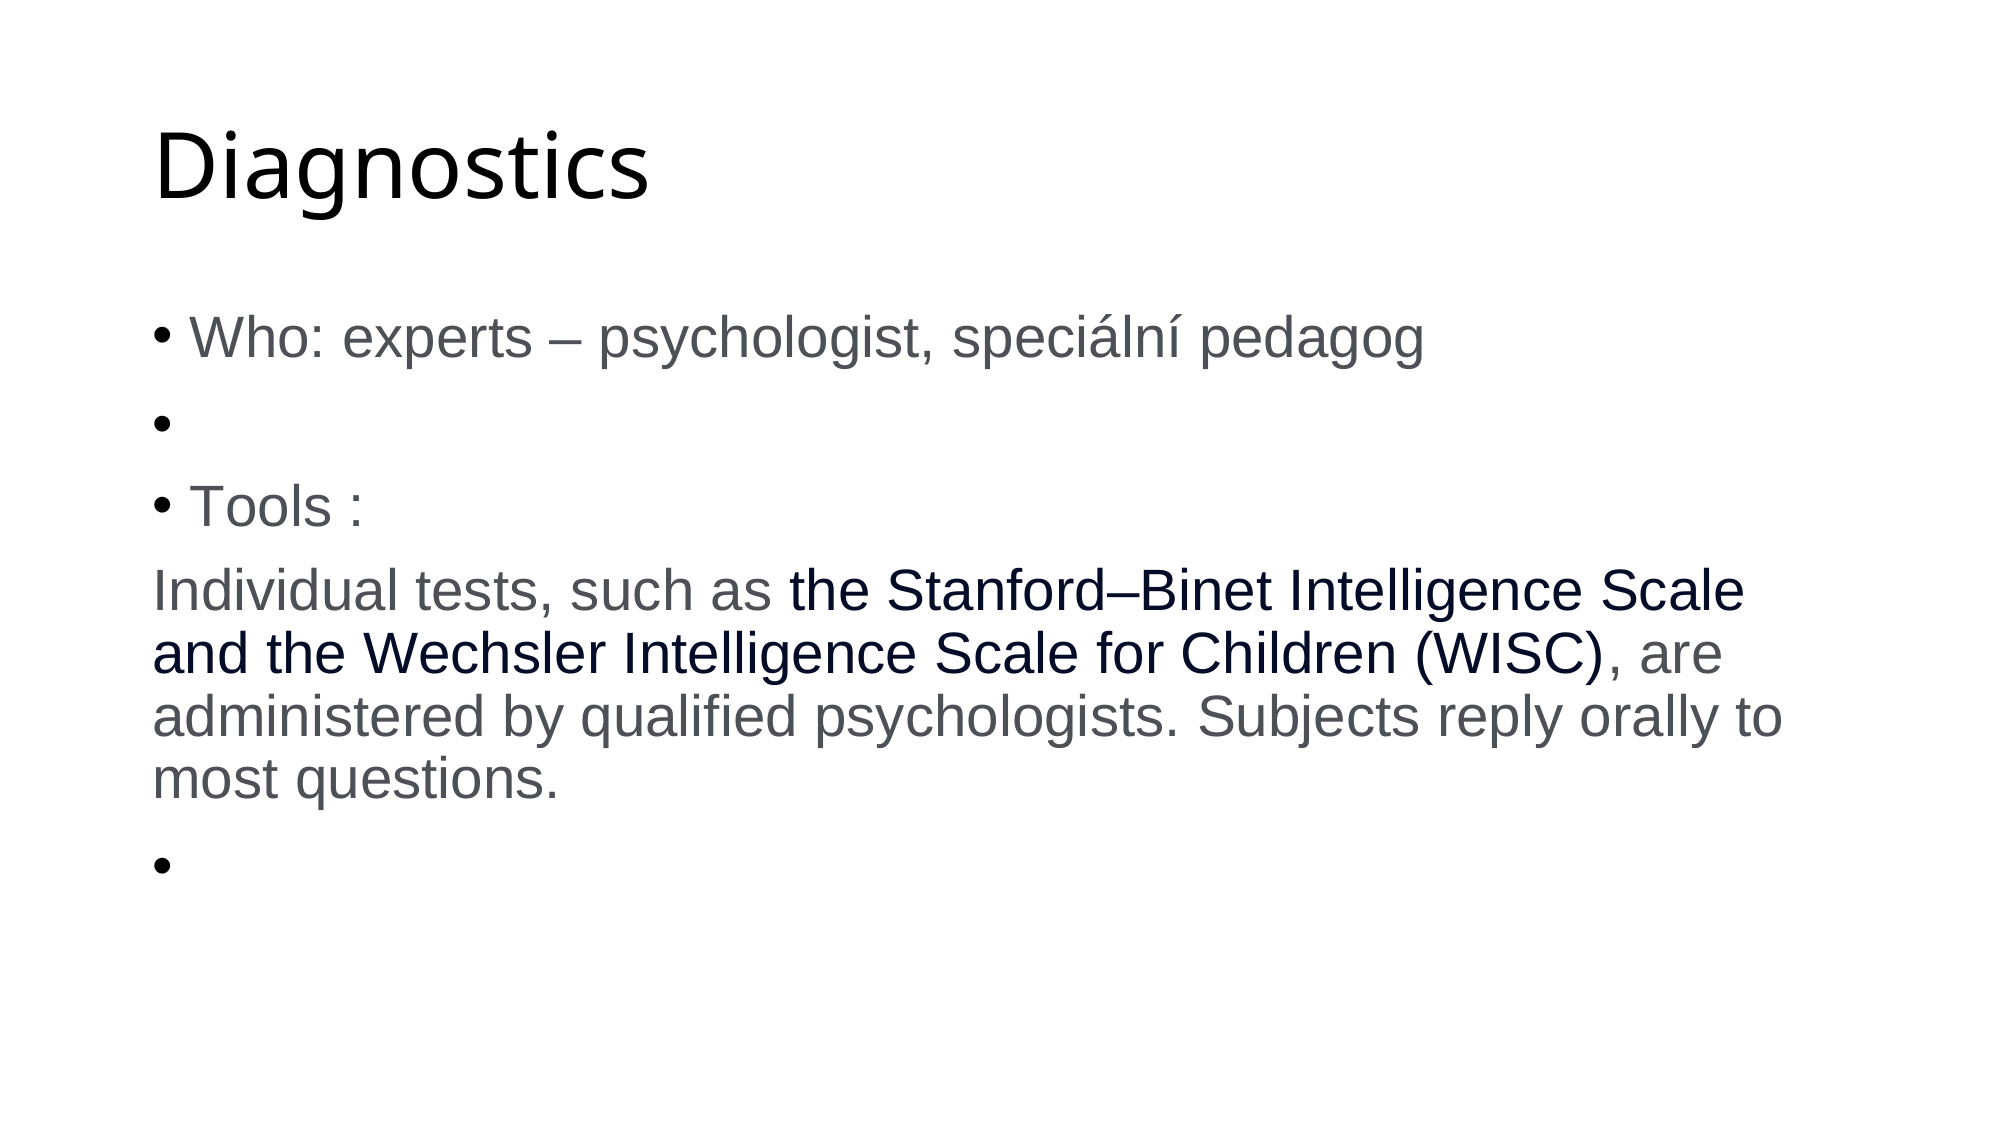

# Diagnostics
Who: experts – psychologist, speciální pedagog
Tools :
Individual tests, such as the Stanford–Binet Intelligence Scale and the Wechsler Intelligence Scale for Children (WISC), are administered by qualified psychologists. Subjects reply orally to most questions.